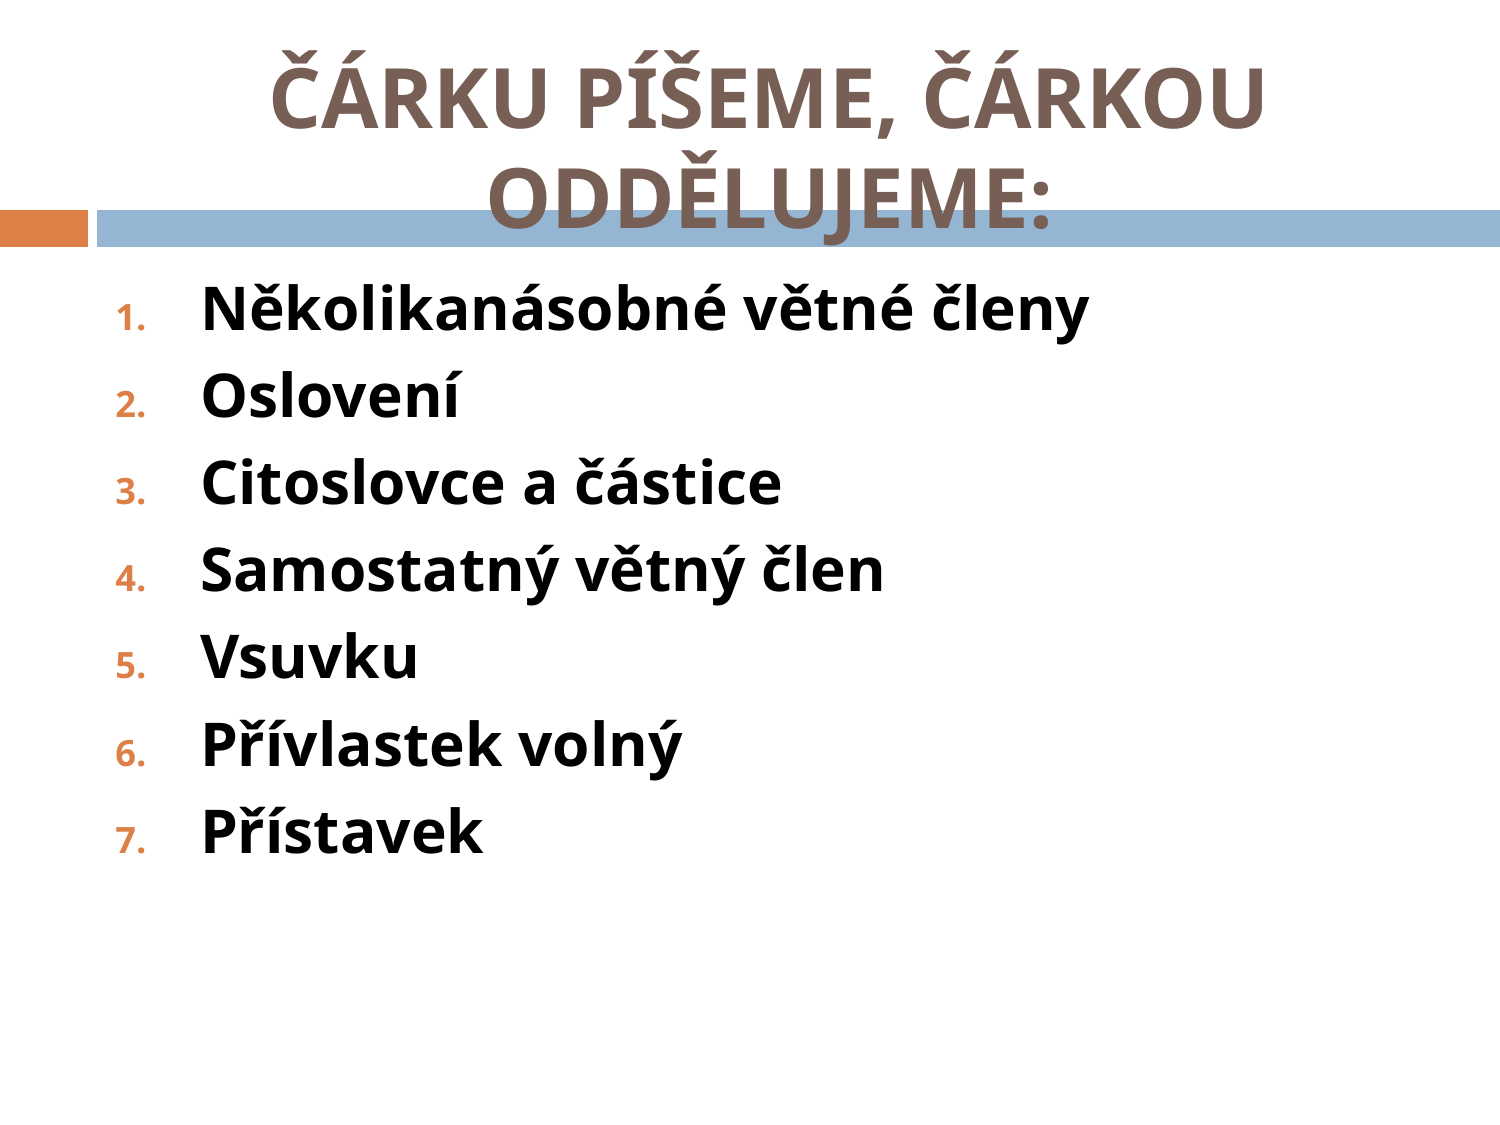

# ČÁRKU PÍŠEME, ČÁRKOU ODDĚLUJEME:
Několikanásobné větné členy
Oslovení
Citoslovce a částice
Samostatný větný člen
Vsuvku
Přívlastek volný
Přístavek